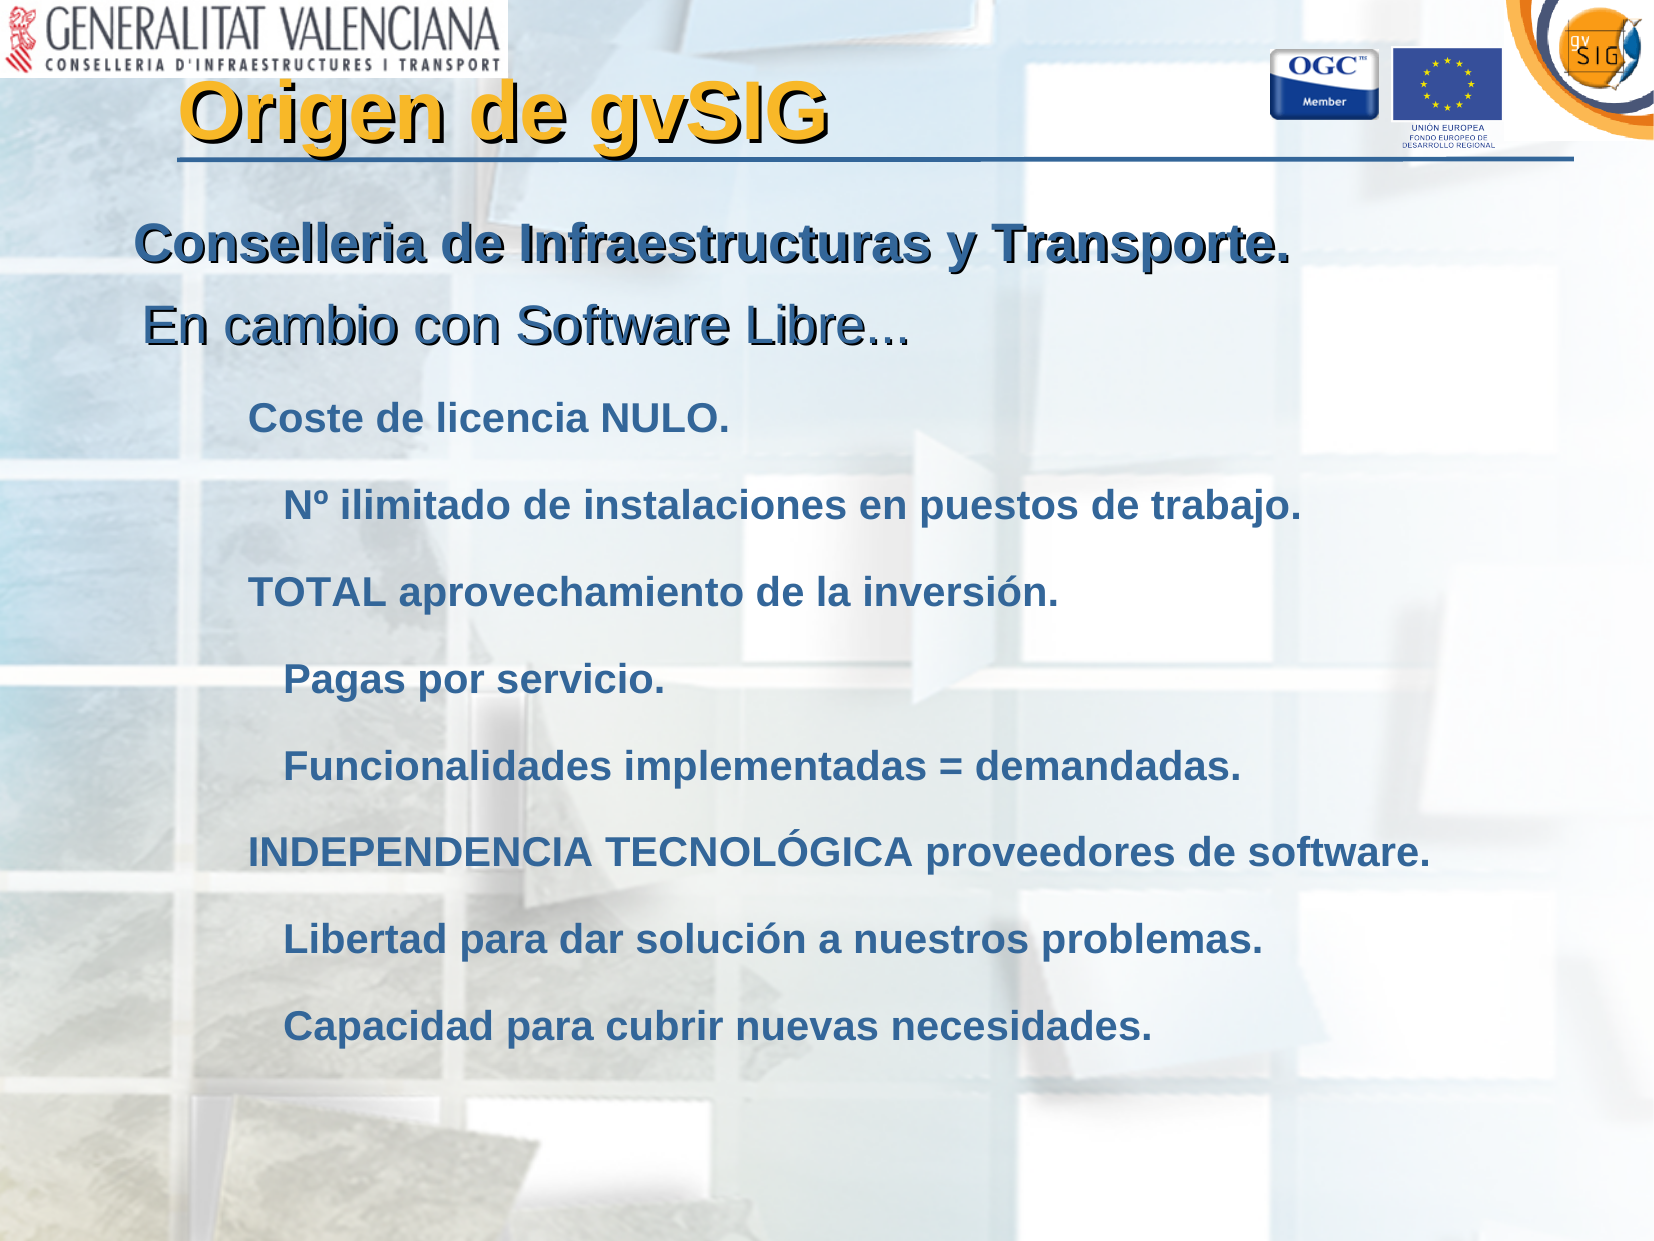

# Origen de gvSIG
Conselleria de Infraestructuras y Transporte.
En cambio con Software Libre...
Coste de licencia NULO.
Nº ilimitado de instalaciones en puestos de trabajo.
TOTAL aprovechamiento de la inversión.
Pagas por servicio.
Funcionalidades implementadas = demandadas.
INDEPENDENCIA TECNOLÓGICA proveedores de software.
Libertad para dar solución a nuestros problemas.
Capacidad para cubrir nuevas necesidades.